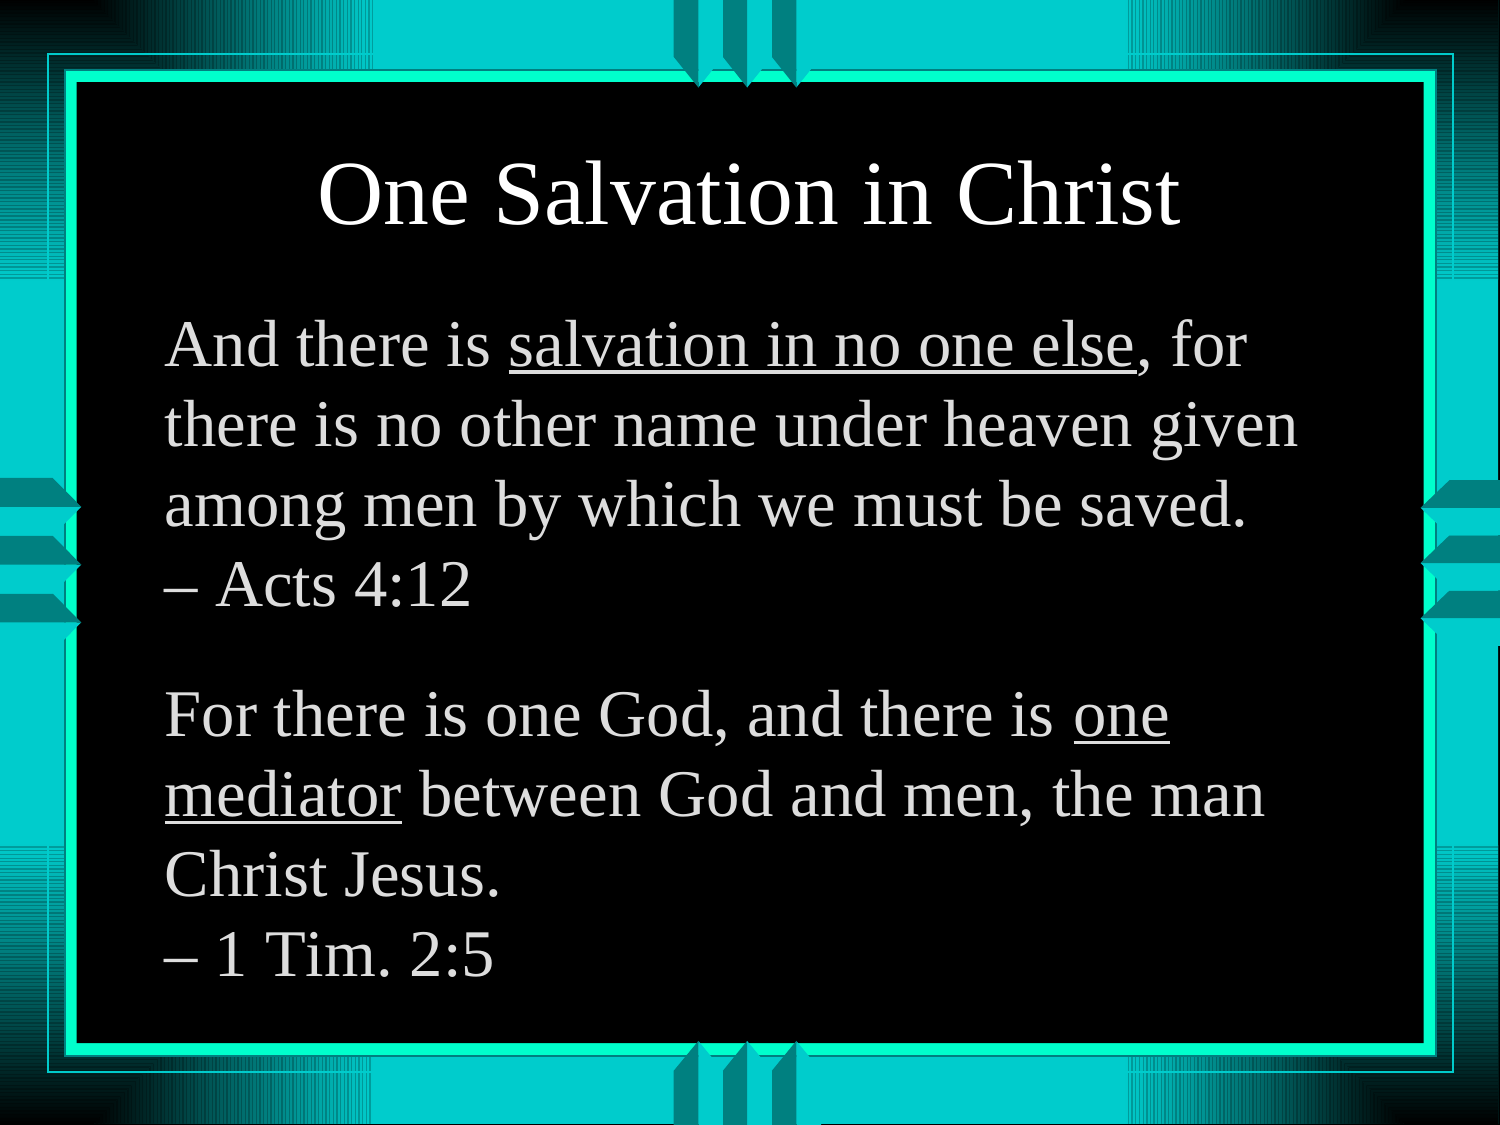

# One Salvation in Christ
And there is salvation in no one else, for there is no other name under heaven given among men by which we must be saved.
– Acts 4:12
For there is one God, and there is one mediator between God and men, the man Christ Jesus.
– 1 Tim. 2:5